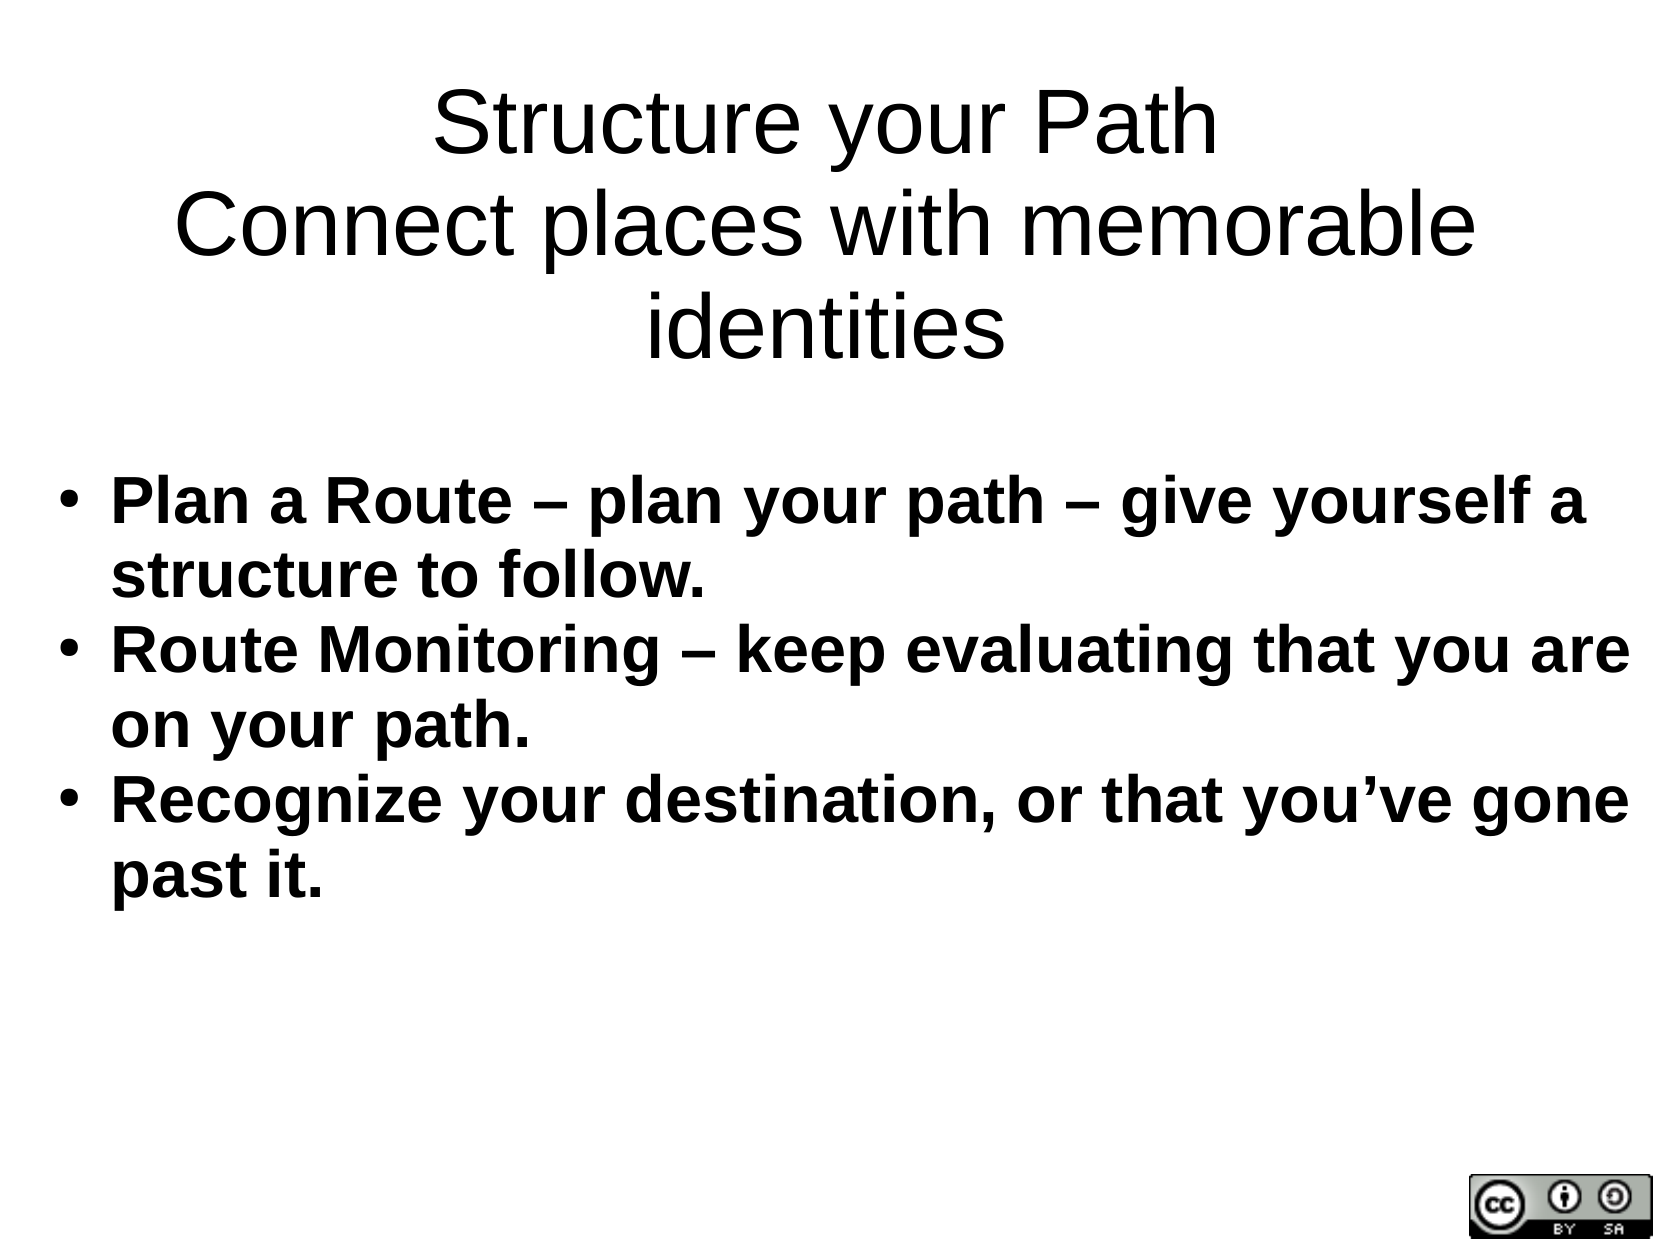

# Structure your Path Connect places with memorable identities
Plan a Route – plan your path – give yourself a structure to follow.
Route Monitoring – keep evaluating that you are on your path.
Recognize your destination, or that you’ve gone past it.